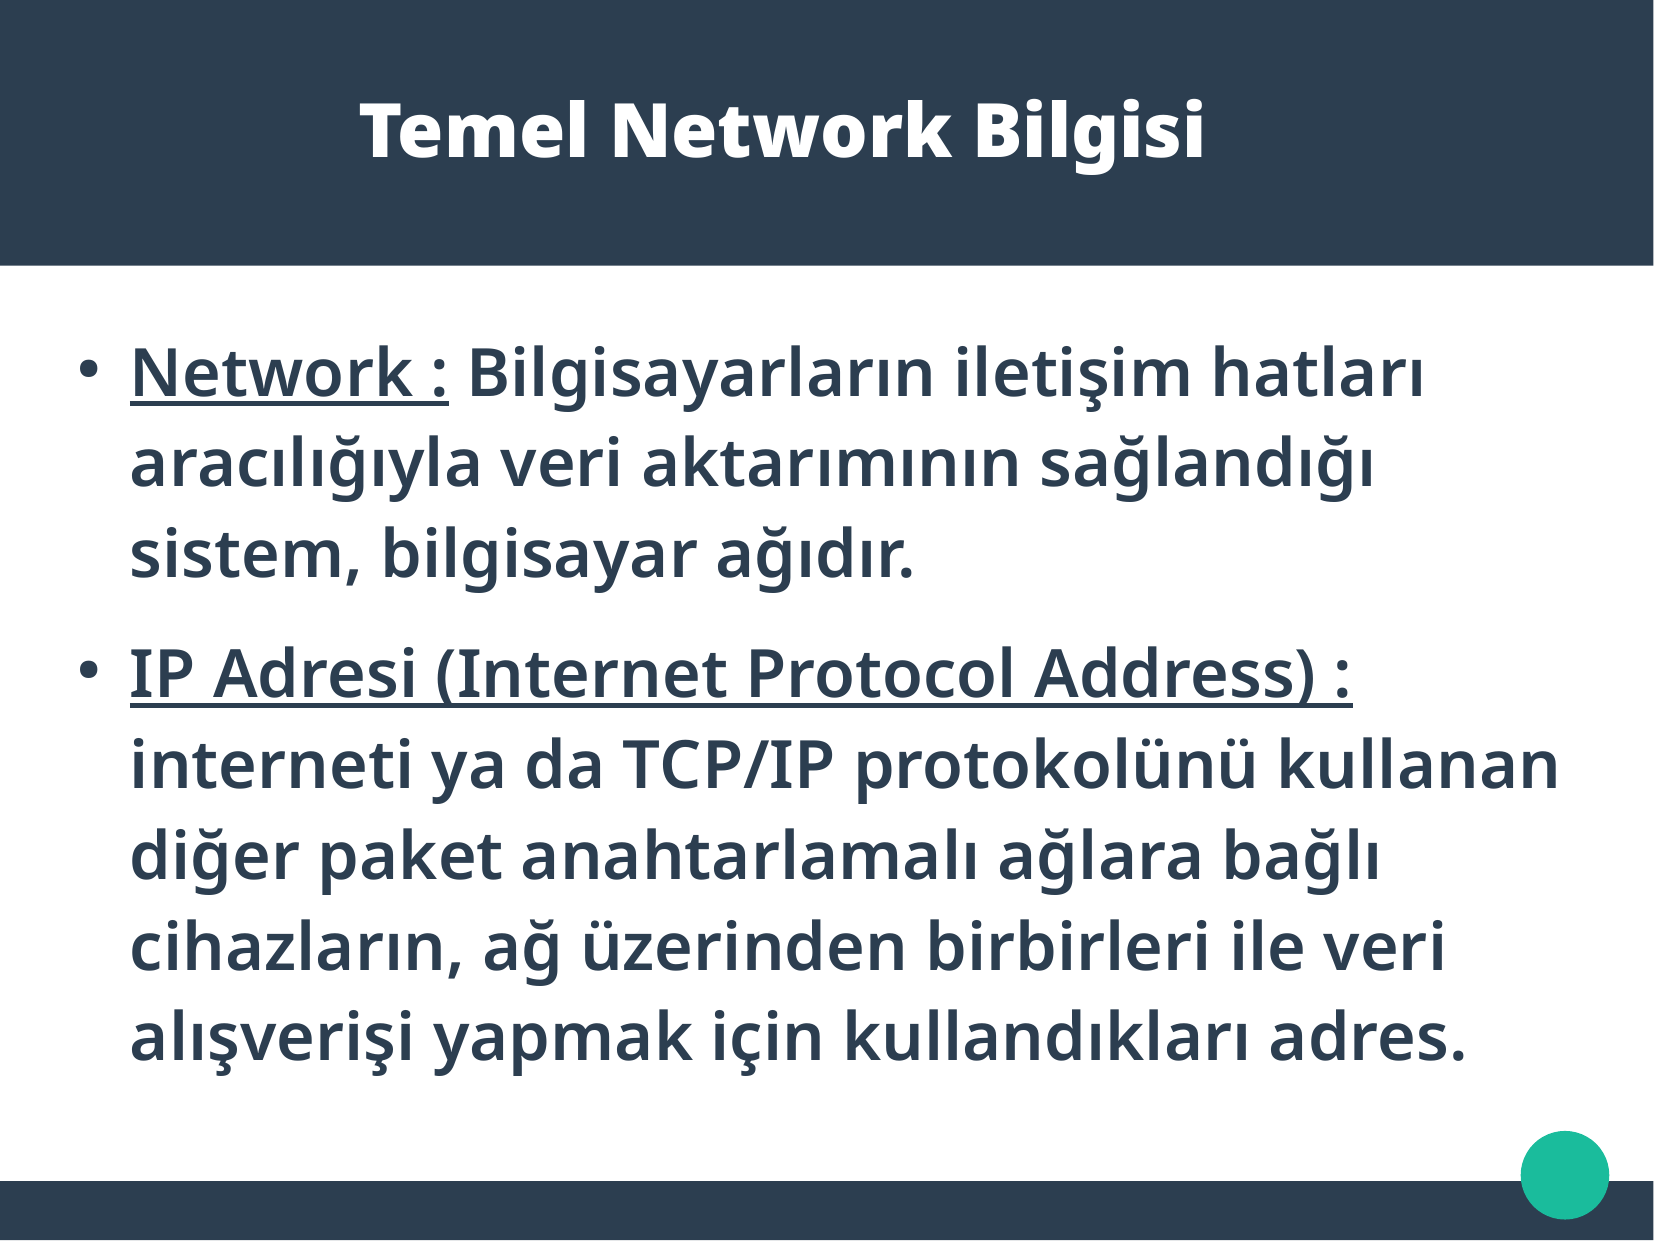

# Temel Network Bilgisi
Network : Bilgisayarların iletişim hatları aracılığıyla veri aktarımının sağlandığı sistem, bilgisayar ağıdır.
IP Adresi (Internet Protocol Address) : interneti ya da TCP/IP protokolünü kullanan diğer paket anahtarlamalı ağlara bağlı cihazların, ağ üzerinden birbirleri ile veri alışverişi yapmak için kullandıkları adres.